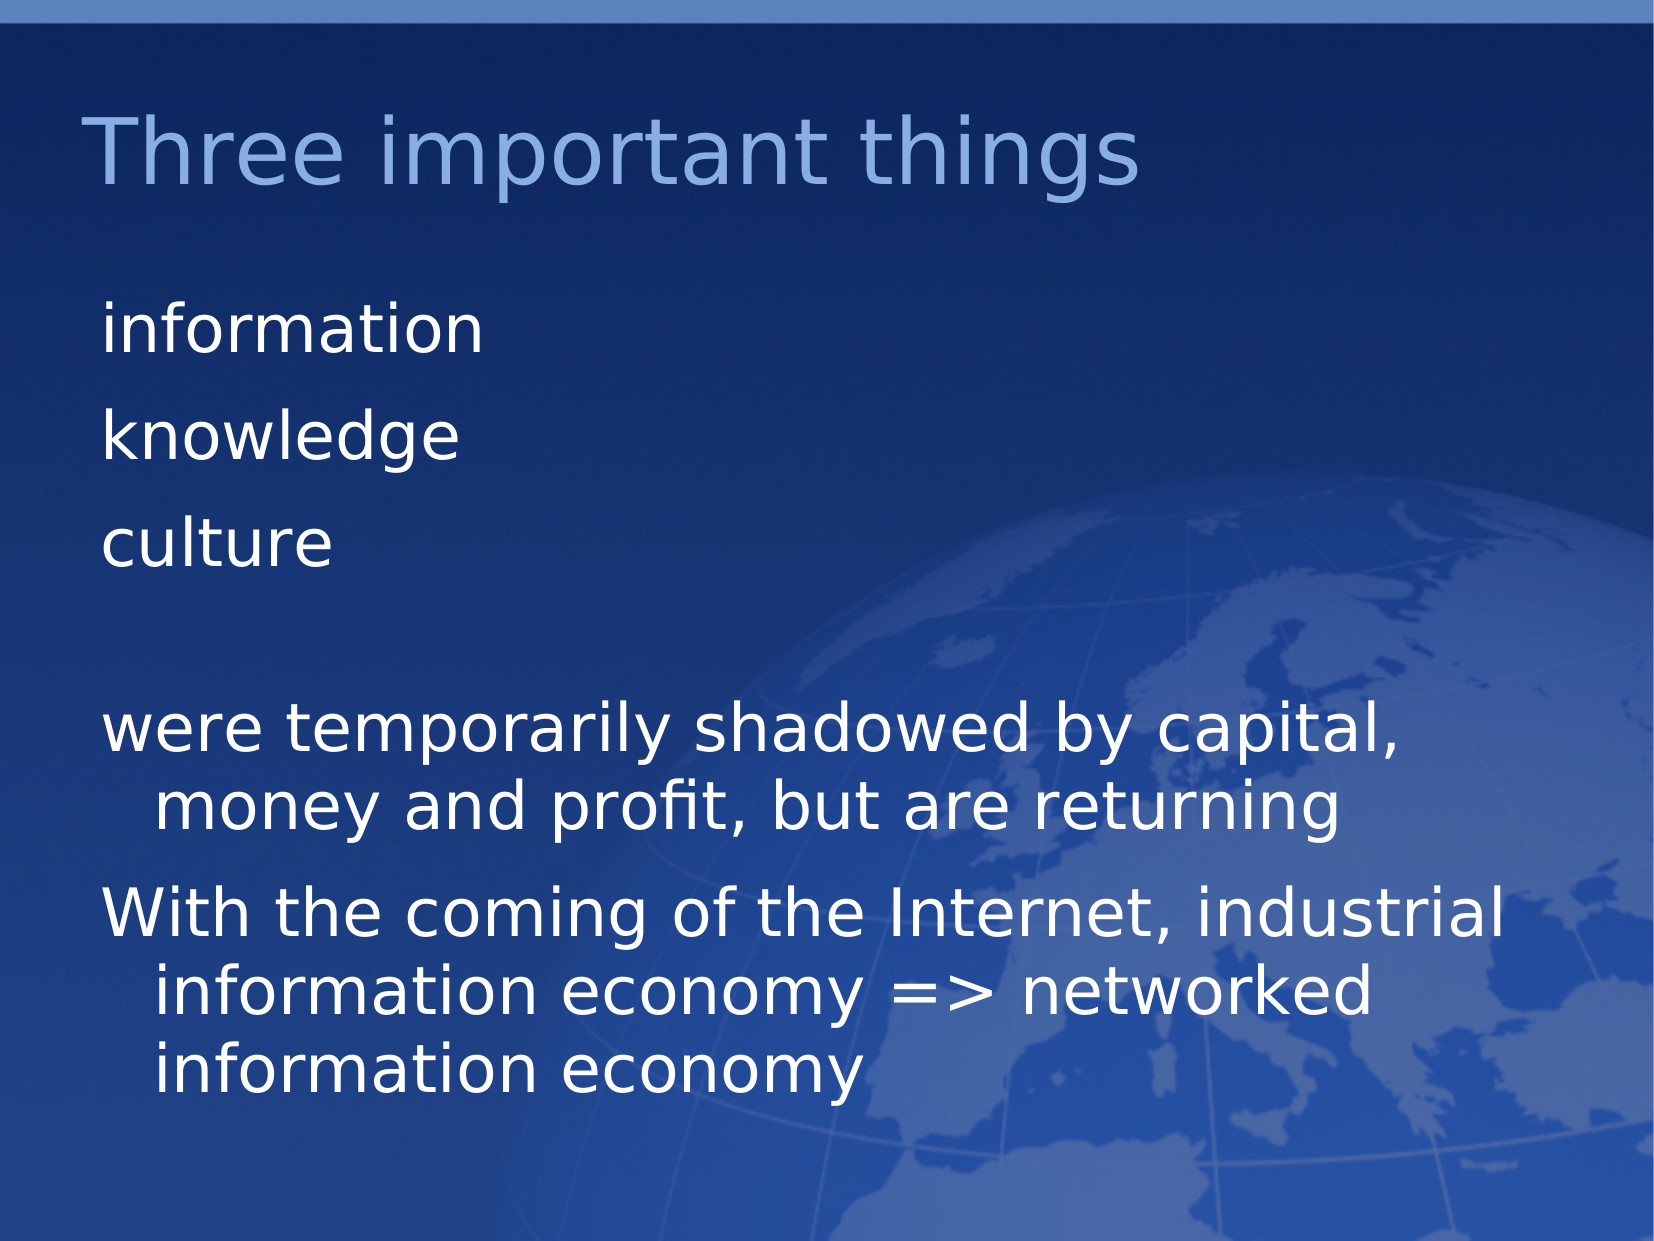

# Three important things
information
knowledge
culture
were temporarily shadowed by capital, money and profit, but are returning
With the coming of the Internet, industrial information economy => networked information economy